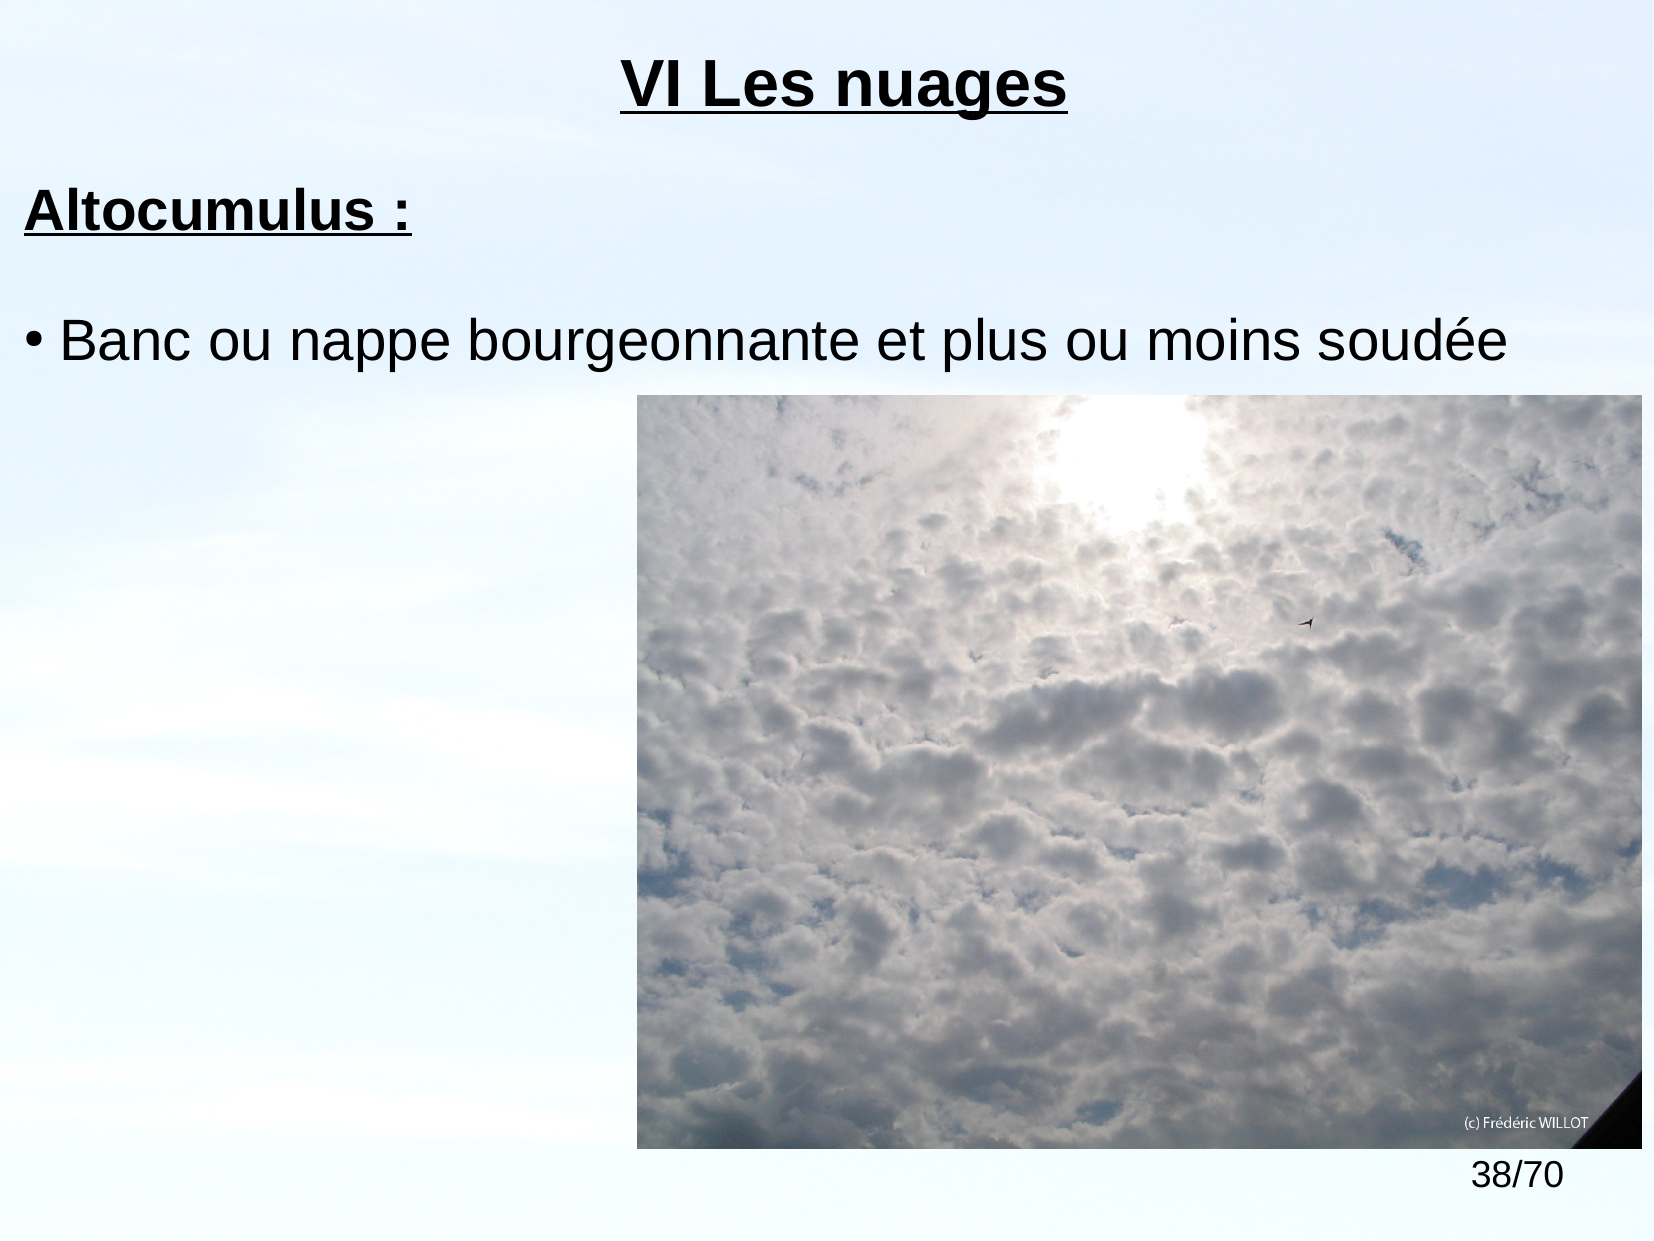

# VI Les nuages
Altocumulus :
Banc ou nappe bourgeonnante et plus ou moins soudée